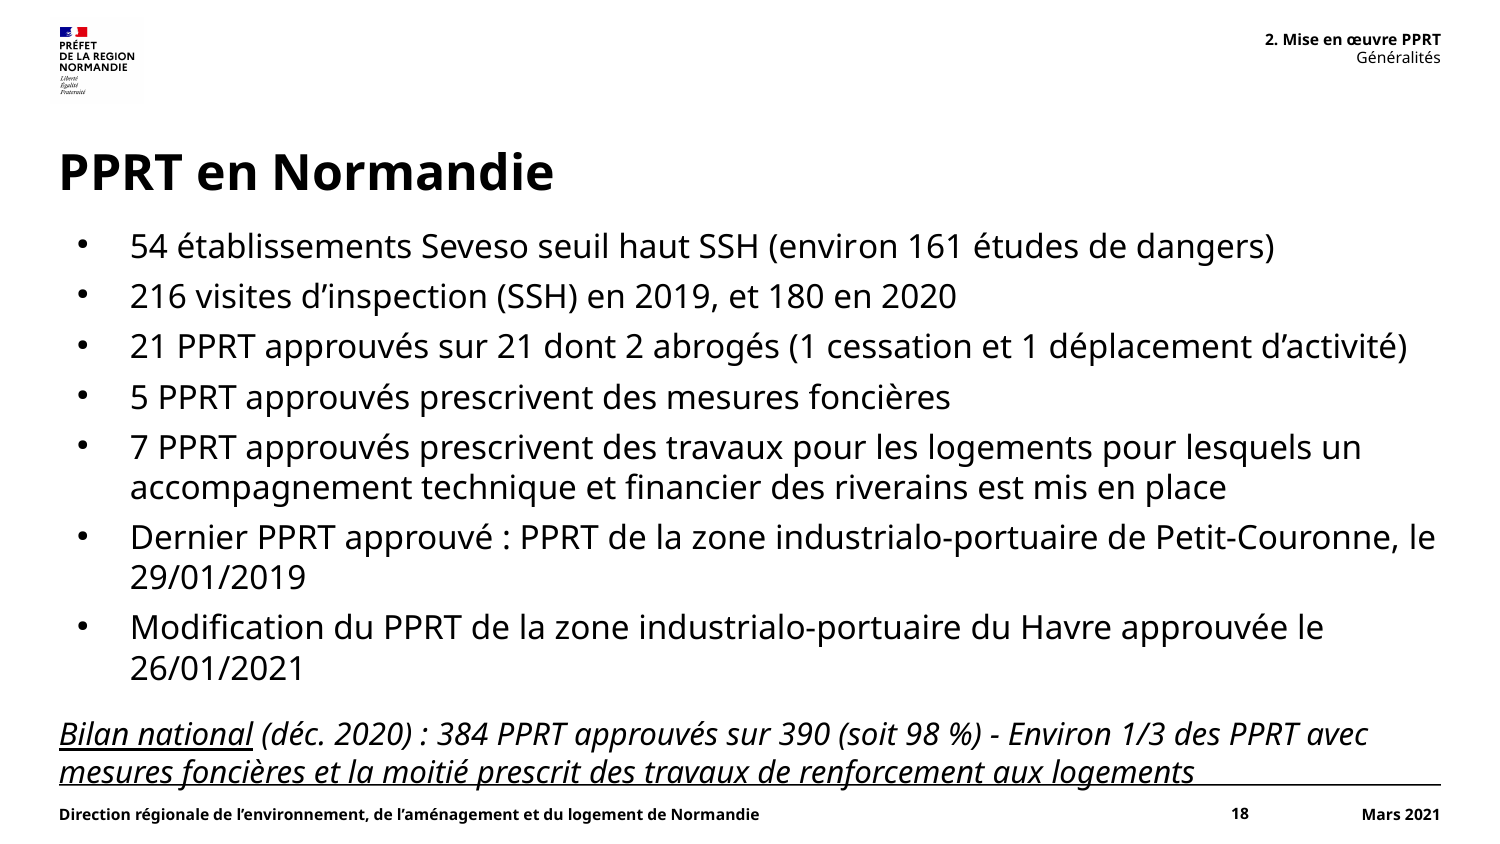

Mise en œuvre PPRT
Généralités
# PPRT en Normandie
54 établissements Seveso seuil haut SSH (environ 161 études de dangers)
216 visites d’inspection (SSH) en 2019, et 180 en 2020
21 PPRT approuvés sur 21 dont 2 abrogés (1 cessation et 1 déplacement d’activité)
5 PPRT approuvés prescrivent des mesures foncières
7 PPRT approuvés prescrivent des travaux pour les logements pour lesquels un accompagnement technique et financier des riverains est mis en place
Dernier PPRT approuvé : PPRT de la zone industrialo-portuaire de Petit-Couronne, le 29/01/2019
Modification du PPRT de la zone industrialo-portuaire du Havre approuvée le 26/01/2021
Bilan national (déc. 2020) : 384 PPRT approuvés sur 390 (soit 98 %) - Environ 1/3 des PPRT avec mesures foncières et la moitié prescrit des travaux de renforcement aux logements
Direction régionale de l’environnement, de l’aménagement et du logement de Normandie
Mars 2021
### Chart
| Category | 1 colonne | 2 colonne | 3 colonne |
|---|---|---|---|
| 1 ligne | 9.1 | 3.2 | 4.54 |
| 2 ligne | 2.4 | 8.8 | 9.65 |
| 3 ligne | 3.1 | 1.5 | 3.7 |
| 4 ligne | 4.3 | 9.02 | 6.2 |